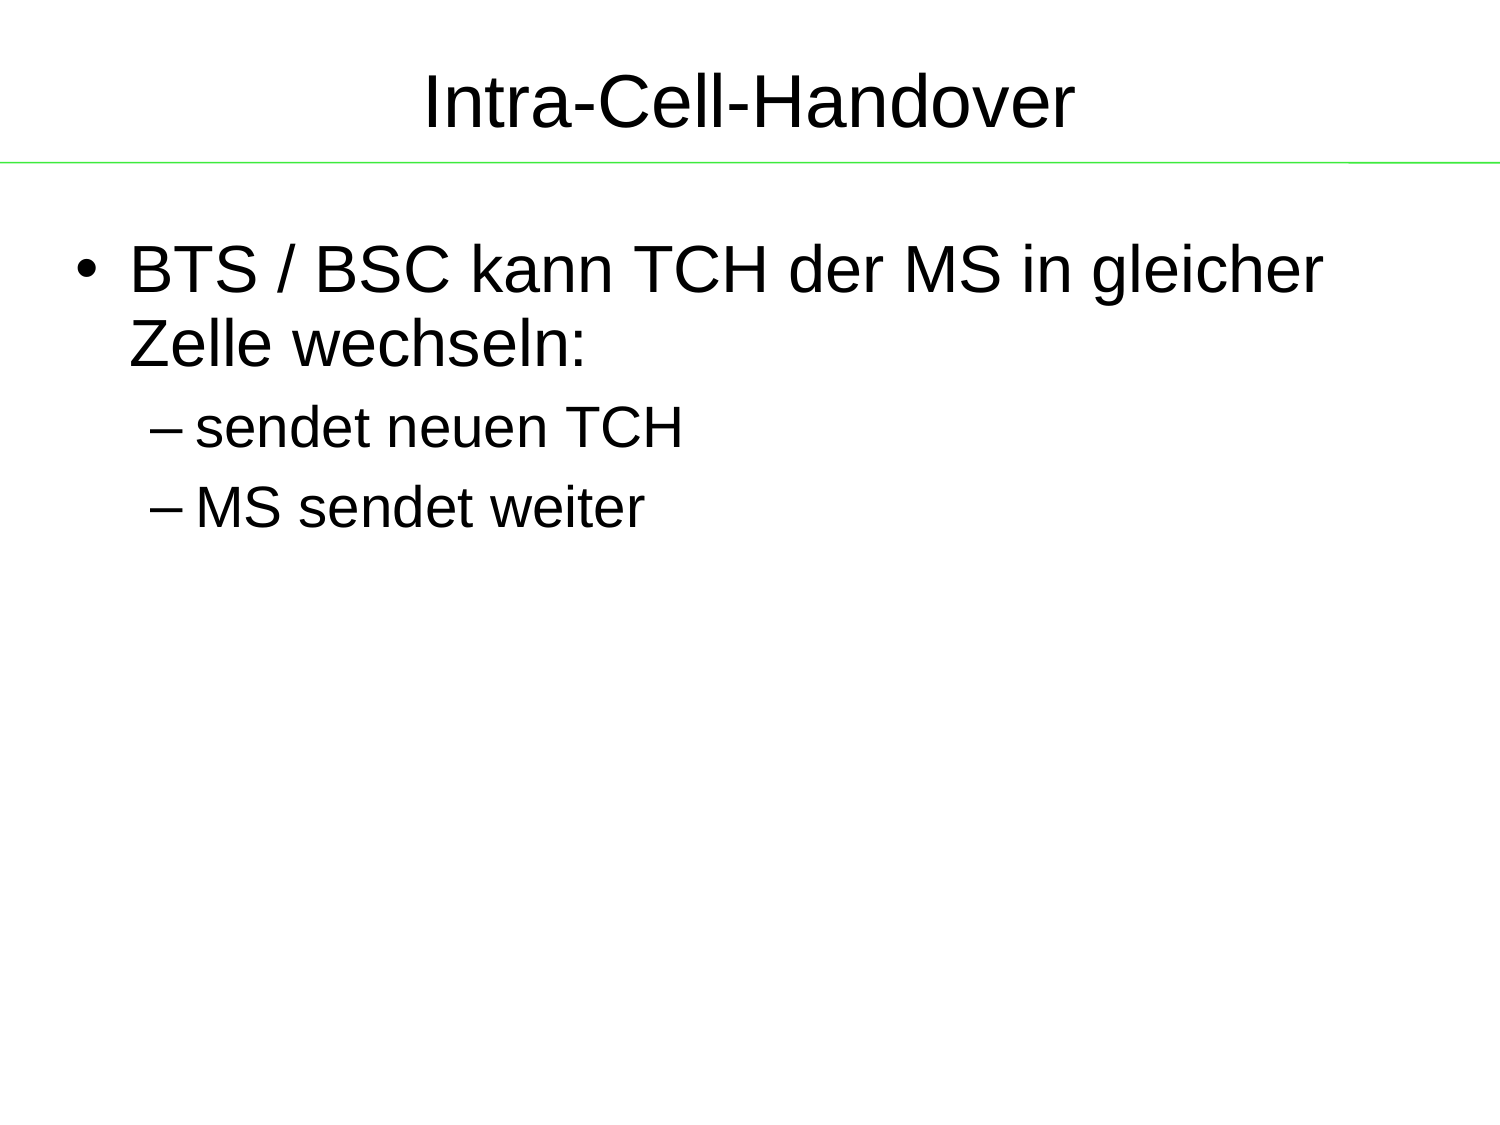

# Intra-Cell-Handover
BTS / BSC kann TCH der MS in gleicher Zelle wechseln:
sendet neuen TCH
MS sendet weiter